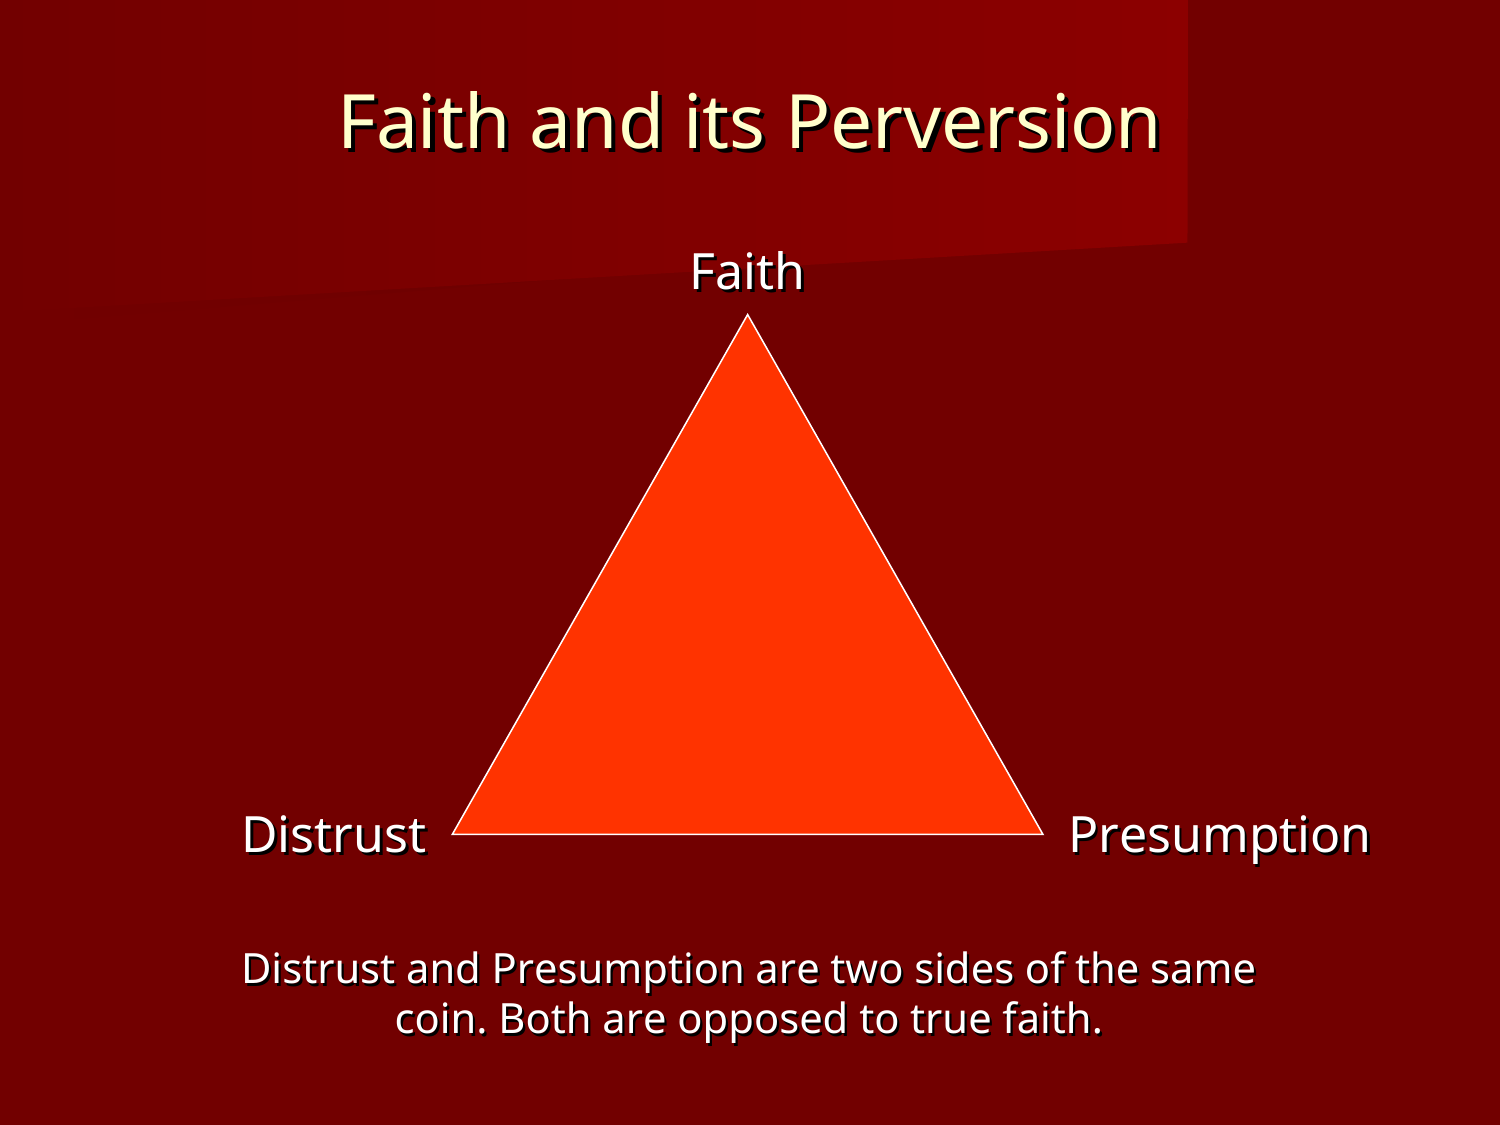

# Faith and its Perversion
Faith
Distrust
Presumption
Distrust and Presumption are two sides of the same coin. Both are opposed to true faith.